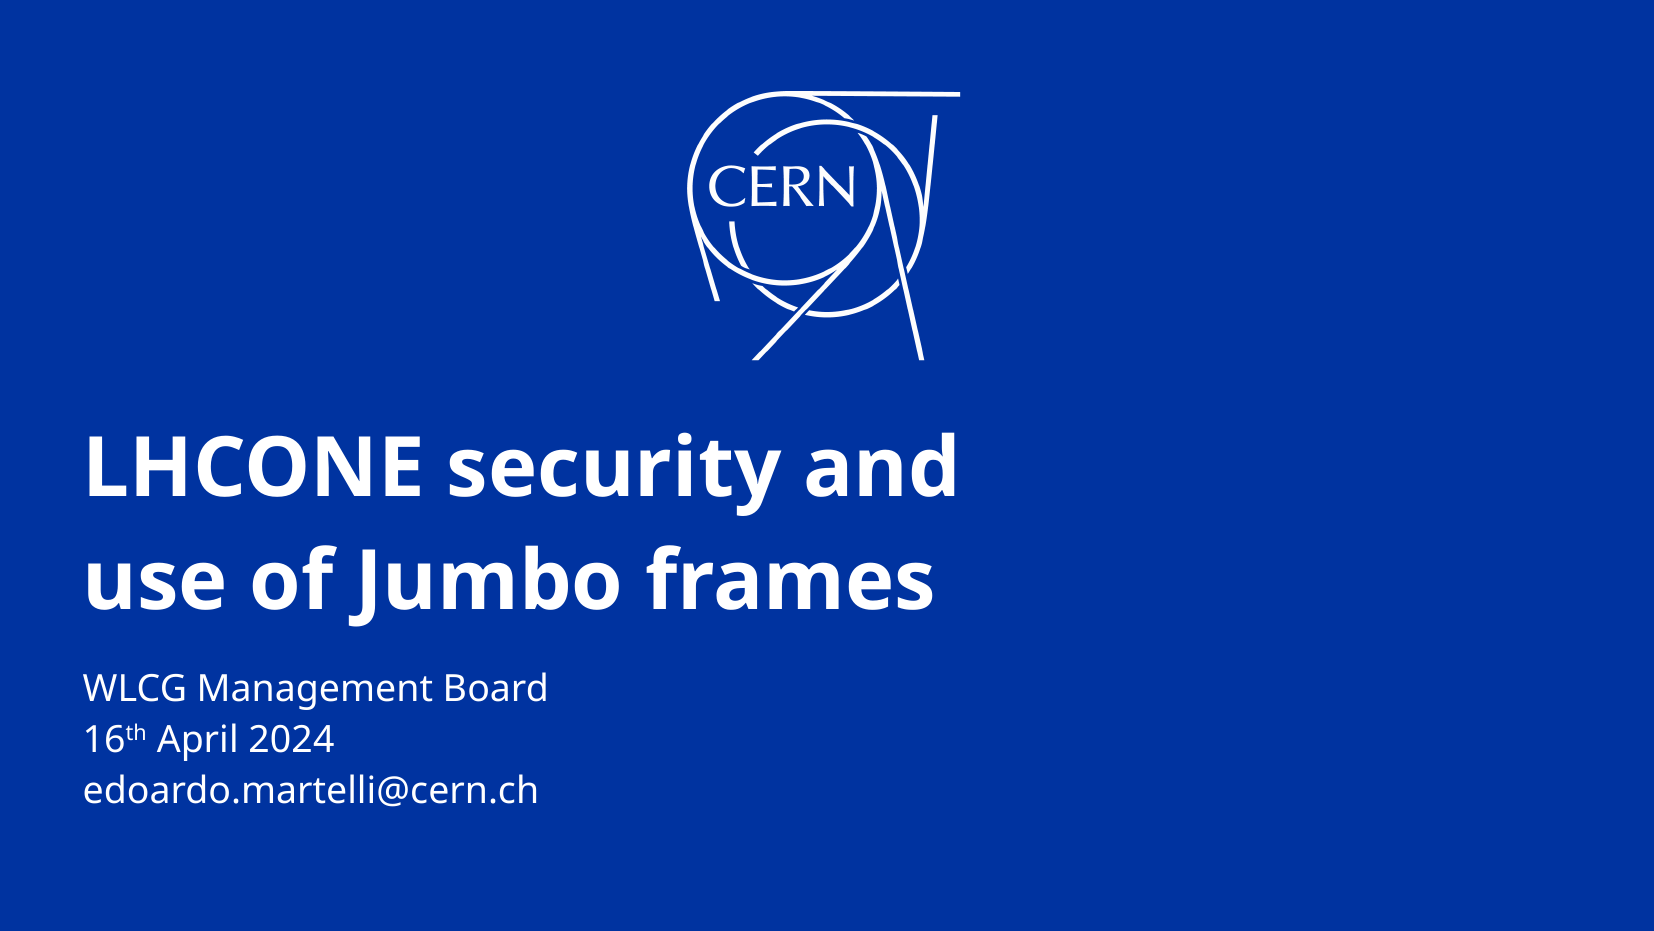

# LHCONE security and use of Jumbo frames
WLCG Management Board
16th April 2024
edoardo.martelli@cern.ch